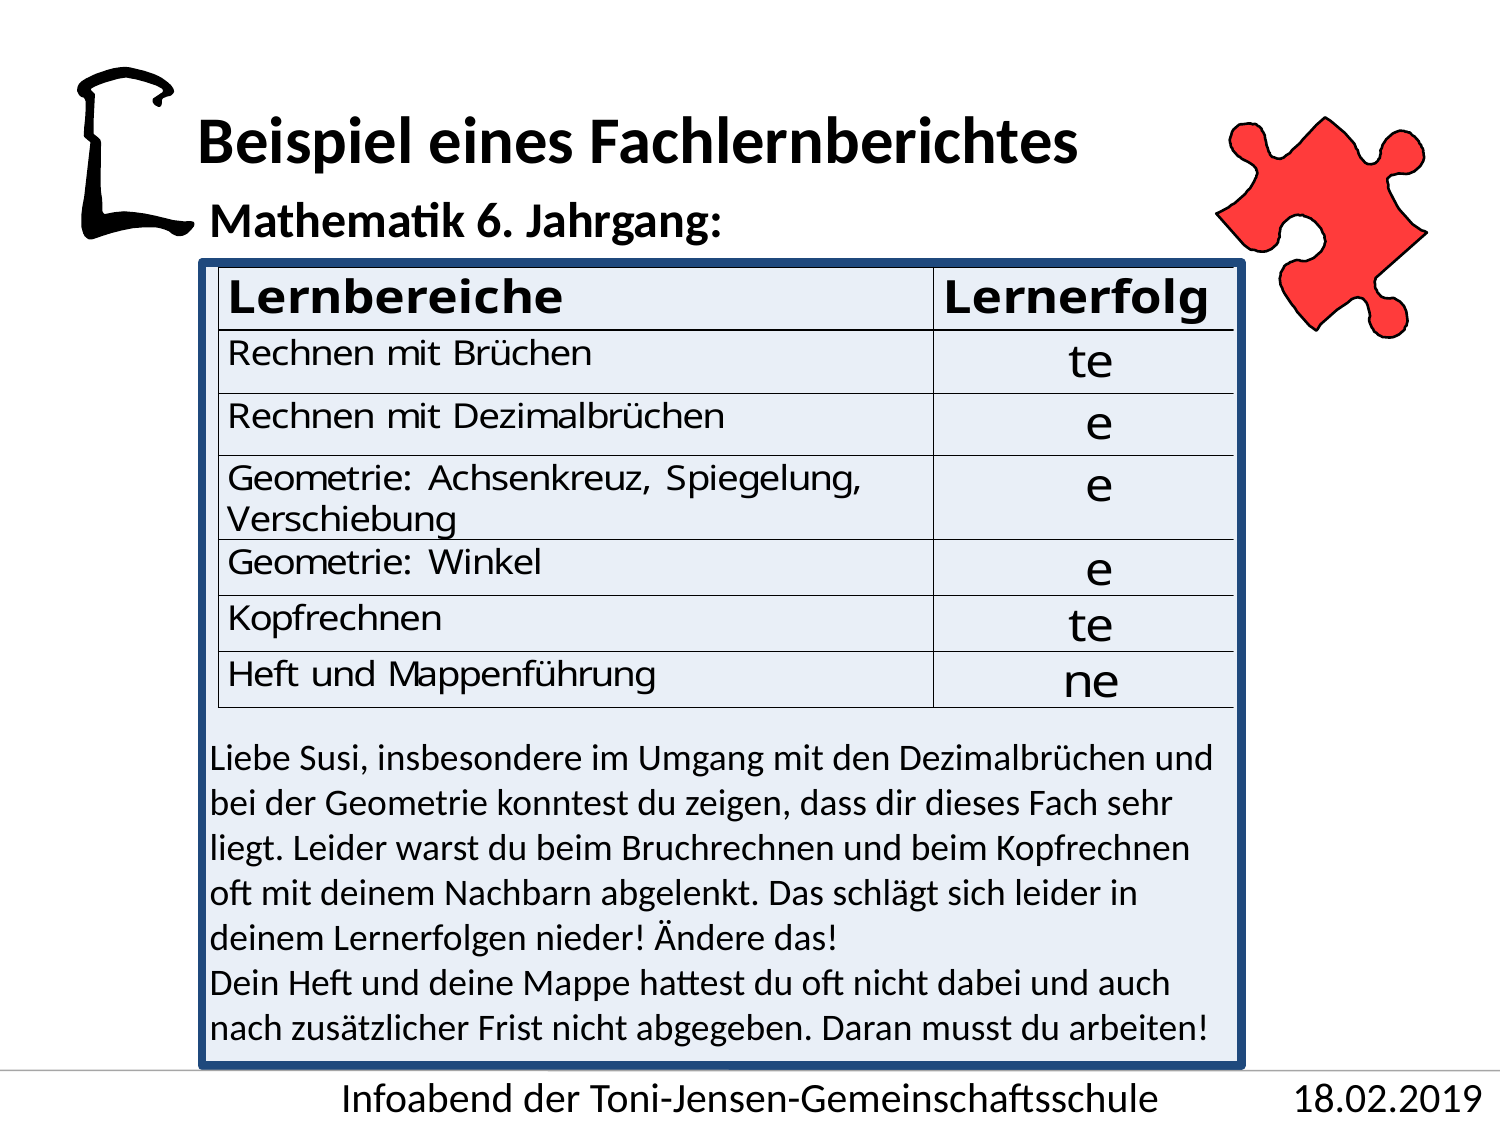

Beispiel eines Fachlernberichtes
Mathematik 6. Jahrgang:
Liebe Susi, insbesondere im Umgang mit den Dezimalbrüchen und bei der Geometrie konntest du zeigen, dass dir dieses Fach sehr liegt. Leider warst du beim Bruchrechnen und beim Kopfrechnen oft mit deinem Nachbarn abgelenkt. Das schlägt sich leider in deinem Lernerfolgen nieder! Ändere das!
Dein Heft und deine Mappe hattest du oft nicht dabei und auch nach zusätzlicher Frist nicht abgegeben. Daran musst du arbeiten!
18.02.2019
Infoabend der Toni-Jensen-Gemeinschaftsschule